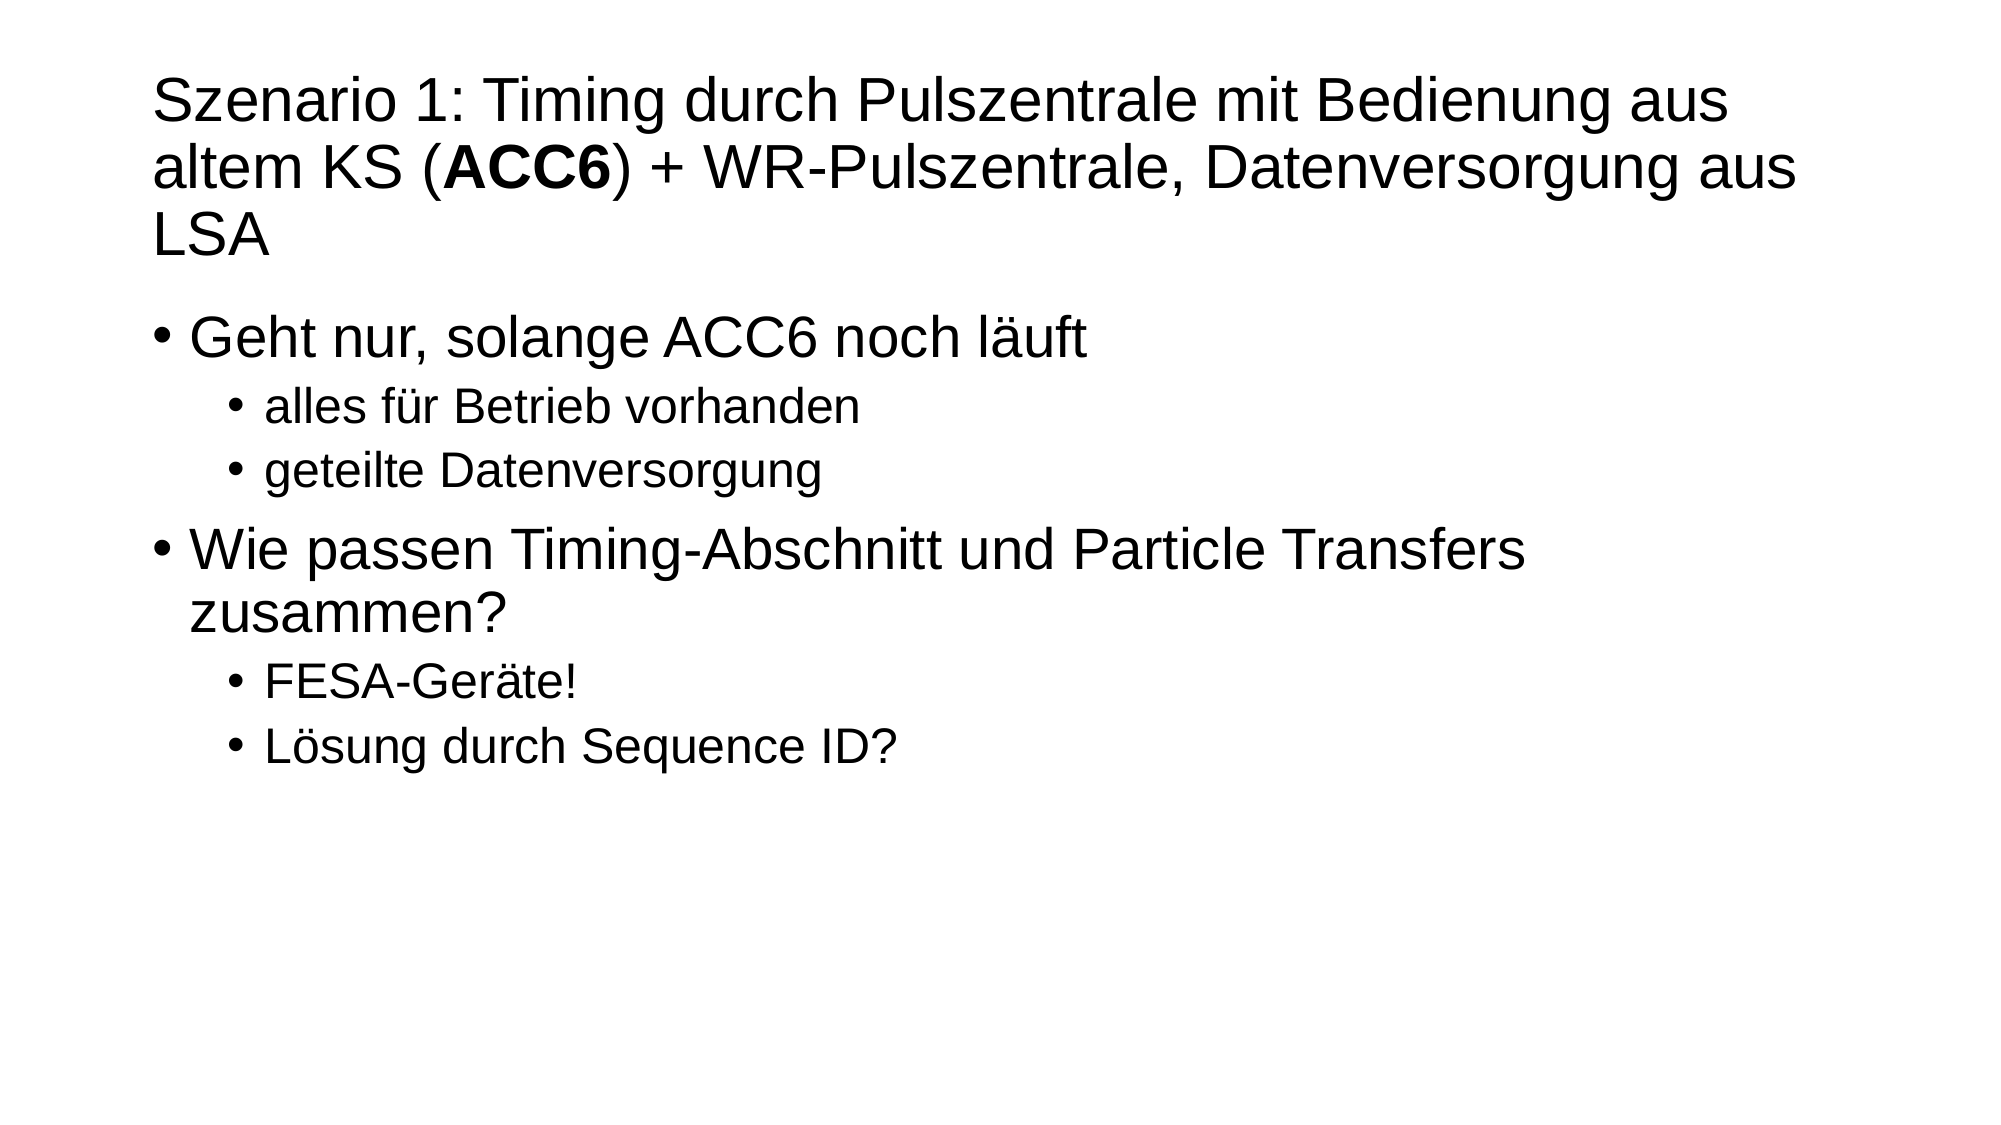

# Szenario 1: Timing durch Pulszentrale mit Bedienung aus altem KS (ACC6) + WR-Pulszentrale, Datenversorgung aus LSA
Geht nur, solange ACC6 noch läuft
alles für Betrieb vorhanden
geteilte Datenversorgung
Wie passen Timing-Abschnitt und Particle Transfers zusammen?
FESA-Geräte!
Lösung durch Sequence ID?